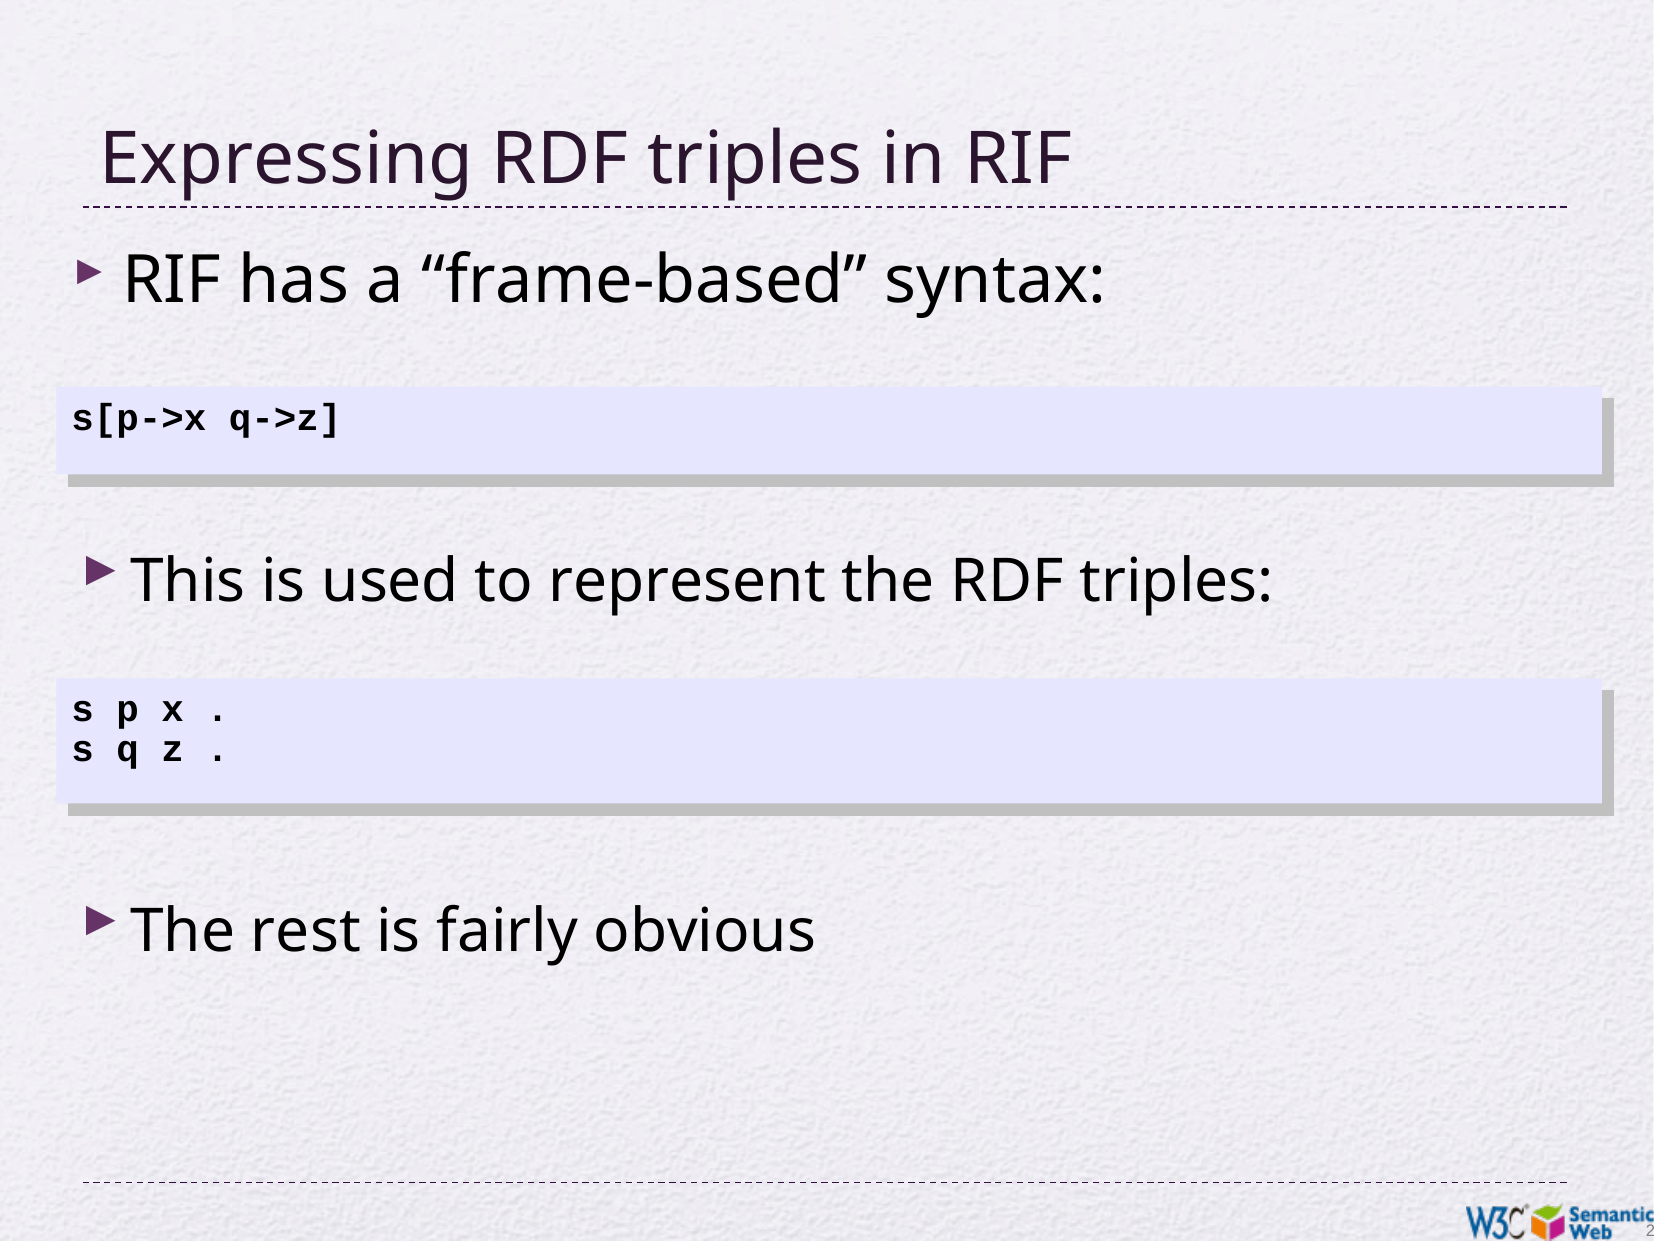

# Expressing RDF triples in RIF
RIF has a “frame-based” syntax:
s[p->x q->z]
This is used to represent the RDF triples:
s p x .
s q z .
The rest is fairly obvious